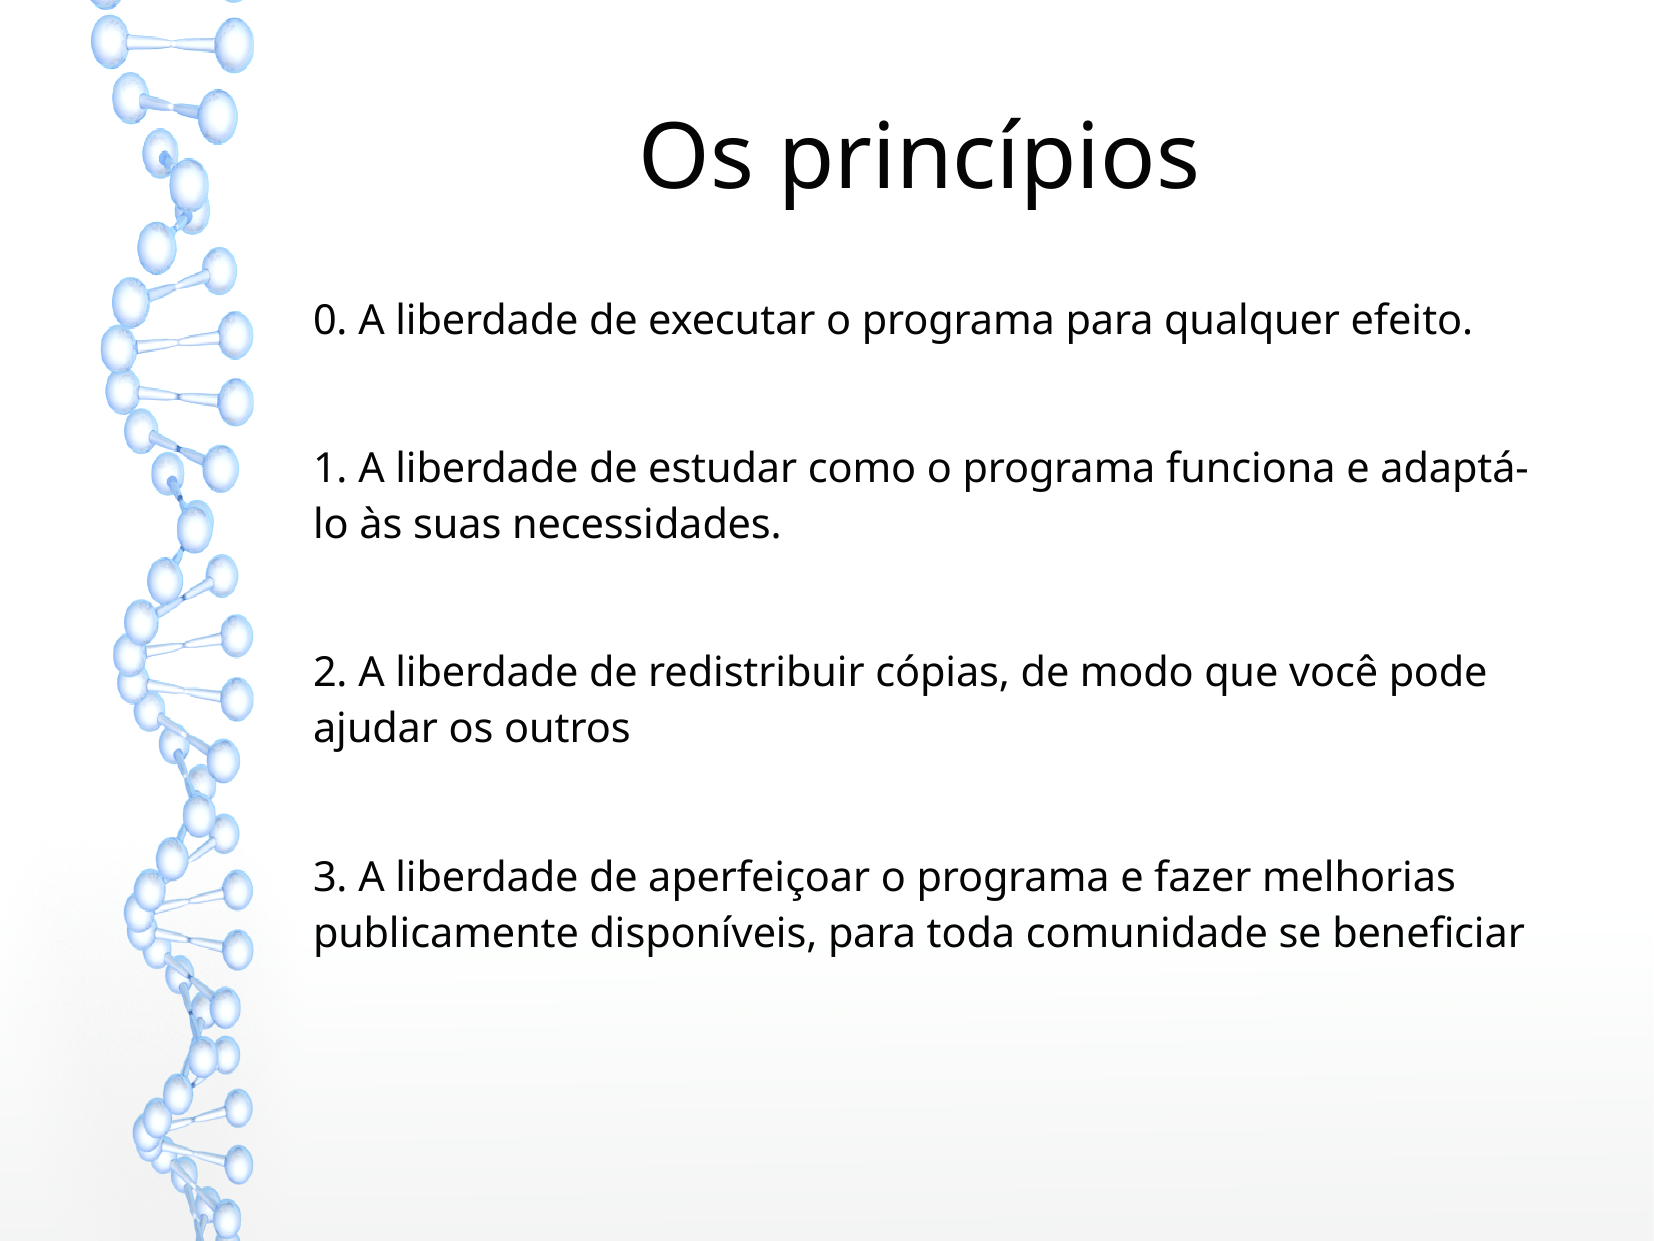

# Os princípios
0. A liberdade de executar o programa para qualquer efeito.
1. A liberdade de estudar como o programa funciona e adaptá-lo às suas necessidades.
2. A liberdade de redistribuir cópias, de modo que você pode ajudar os outros
3. A liberdade de aperfeiçoar o programa e fazer melhorias publicamente disponíveis, para toda comunidade se beneficiar